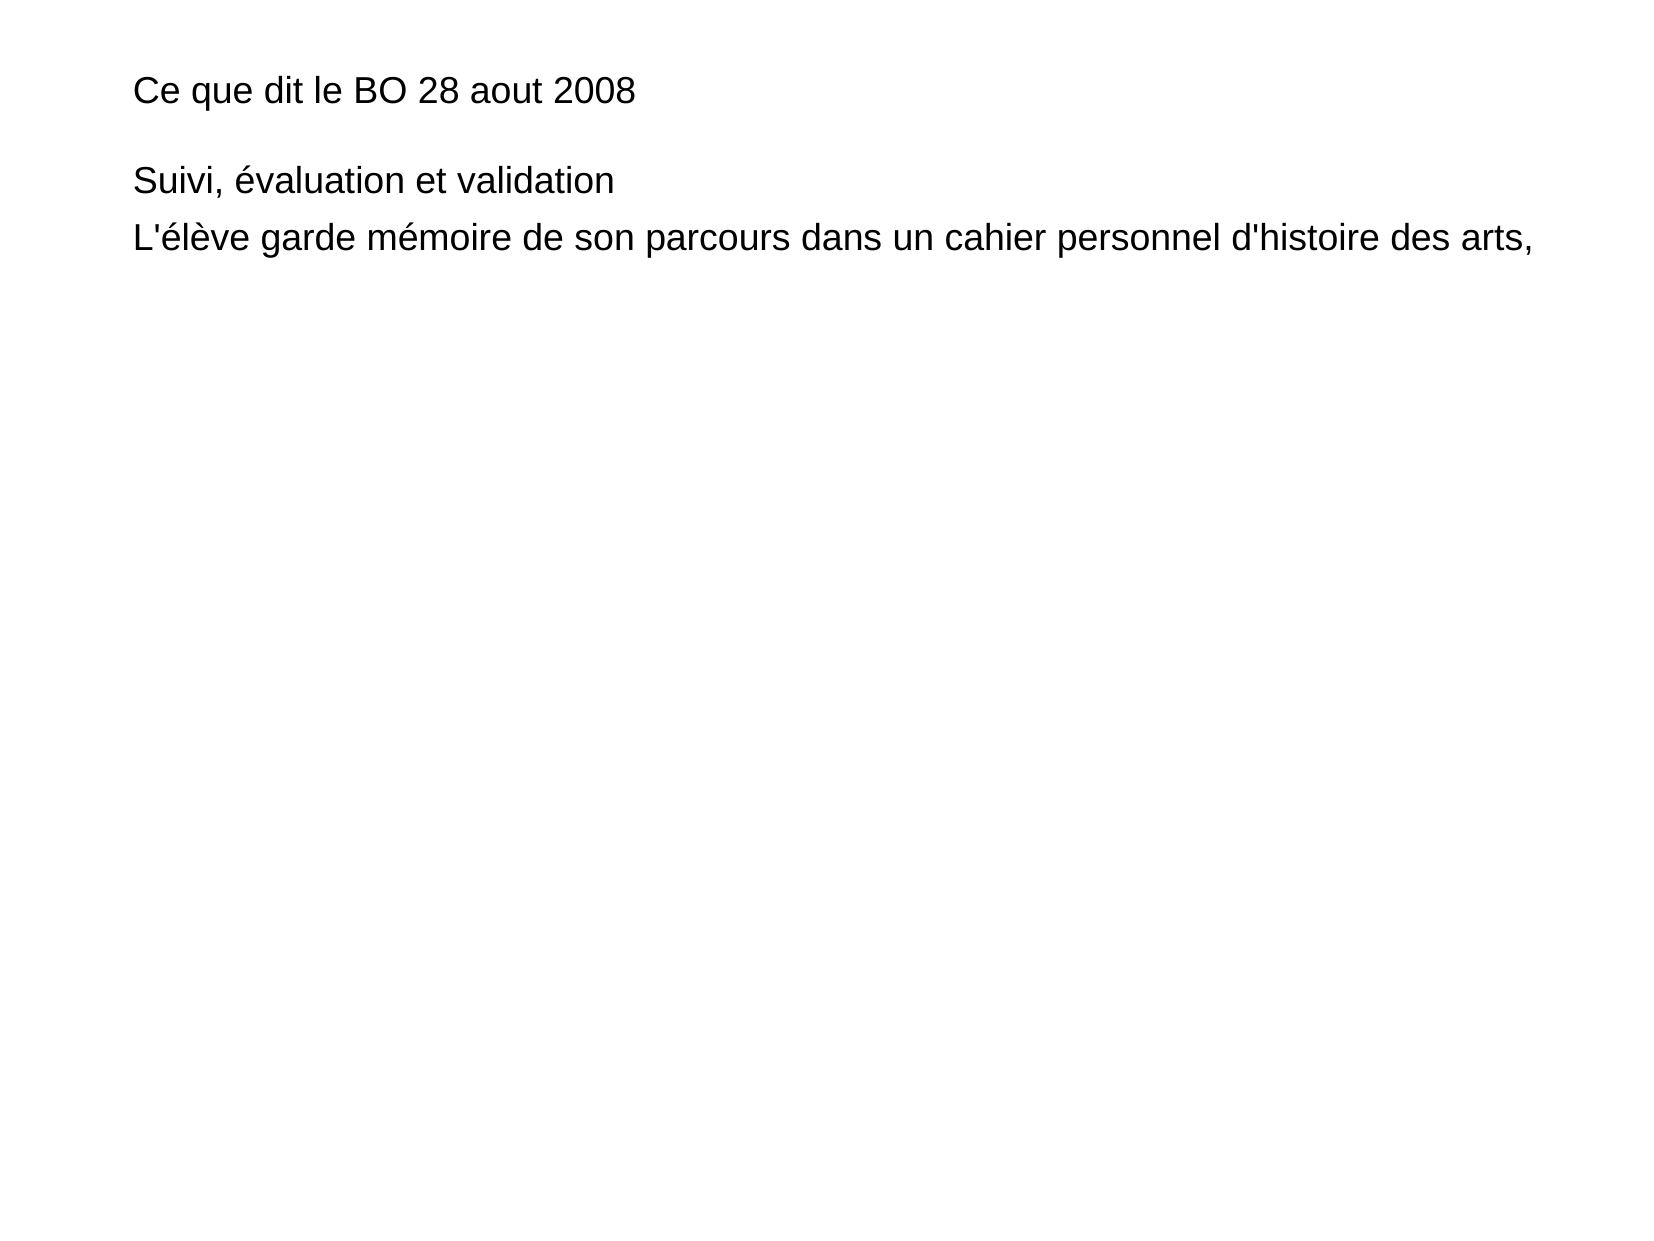

Ce que dit le BO 28 aout 2008
Suivi, évaluation et validation
L'élève garde mémoire de son parcours dans un cahier personnel d'histoire des arts,